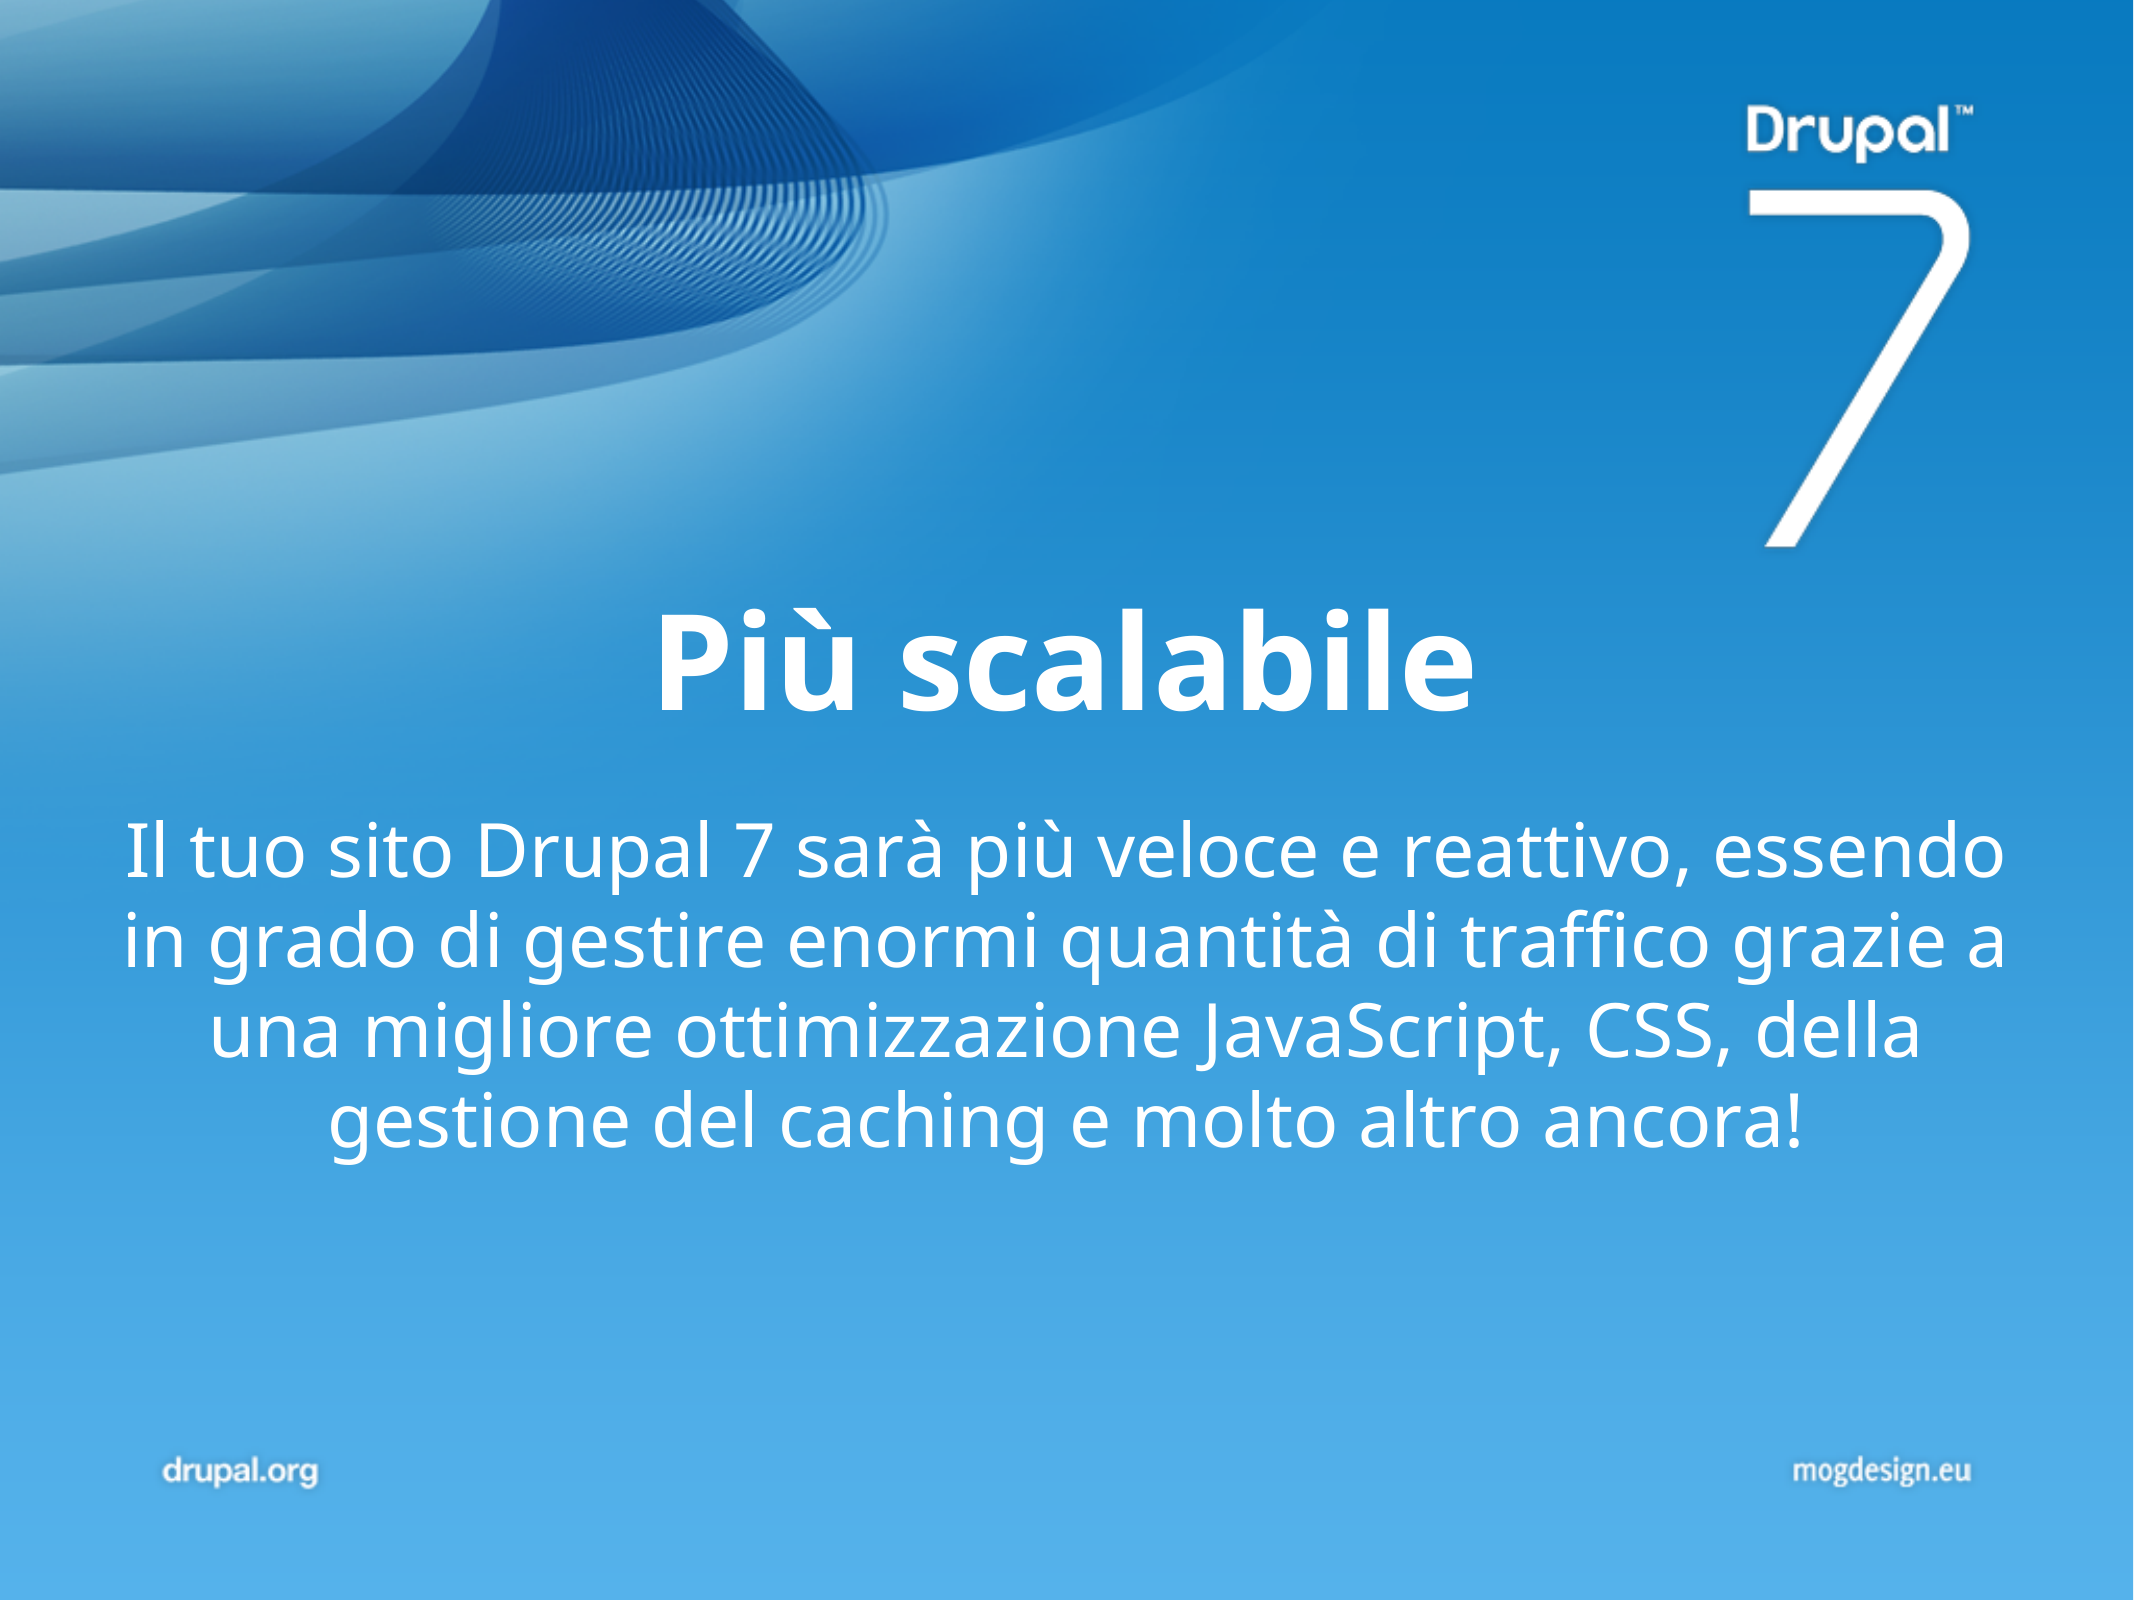

# Più scalabile
Il tuo sito Drupal 7 sarà più veloce e reattivo, essendo in grado di gestire enormi quantità di traffico grazie a una migliore ottimizzazione JavaScript, CSS, della gestione del caching e molto altro ancora!